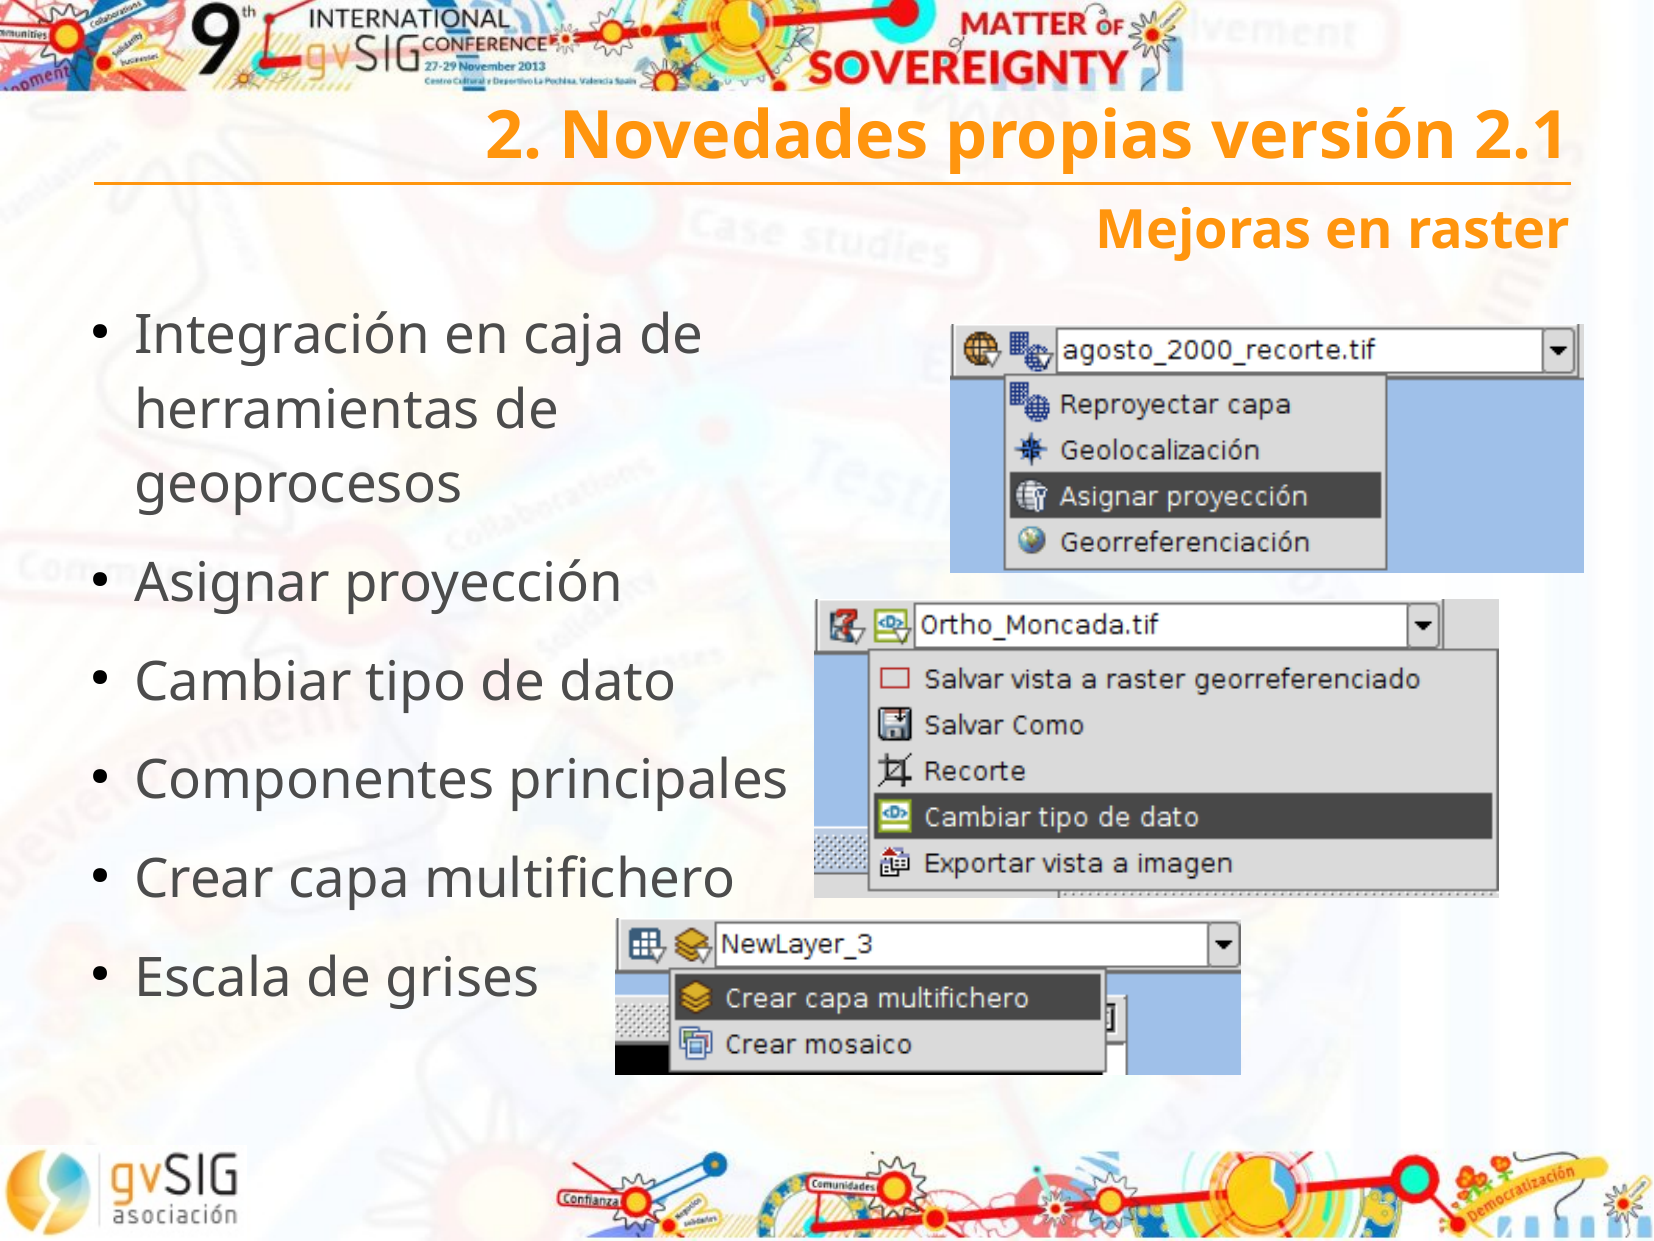

# 2. Novedades propias versión 2.1
Mejoras en raster
Integración en caja de herramientas de geoprocesos
Asignar proyección
Cambiar tipo de dato
Componentes principales
Crear capa multifichero
Escala de grises